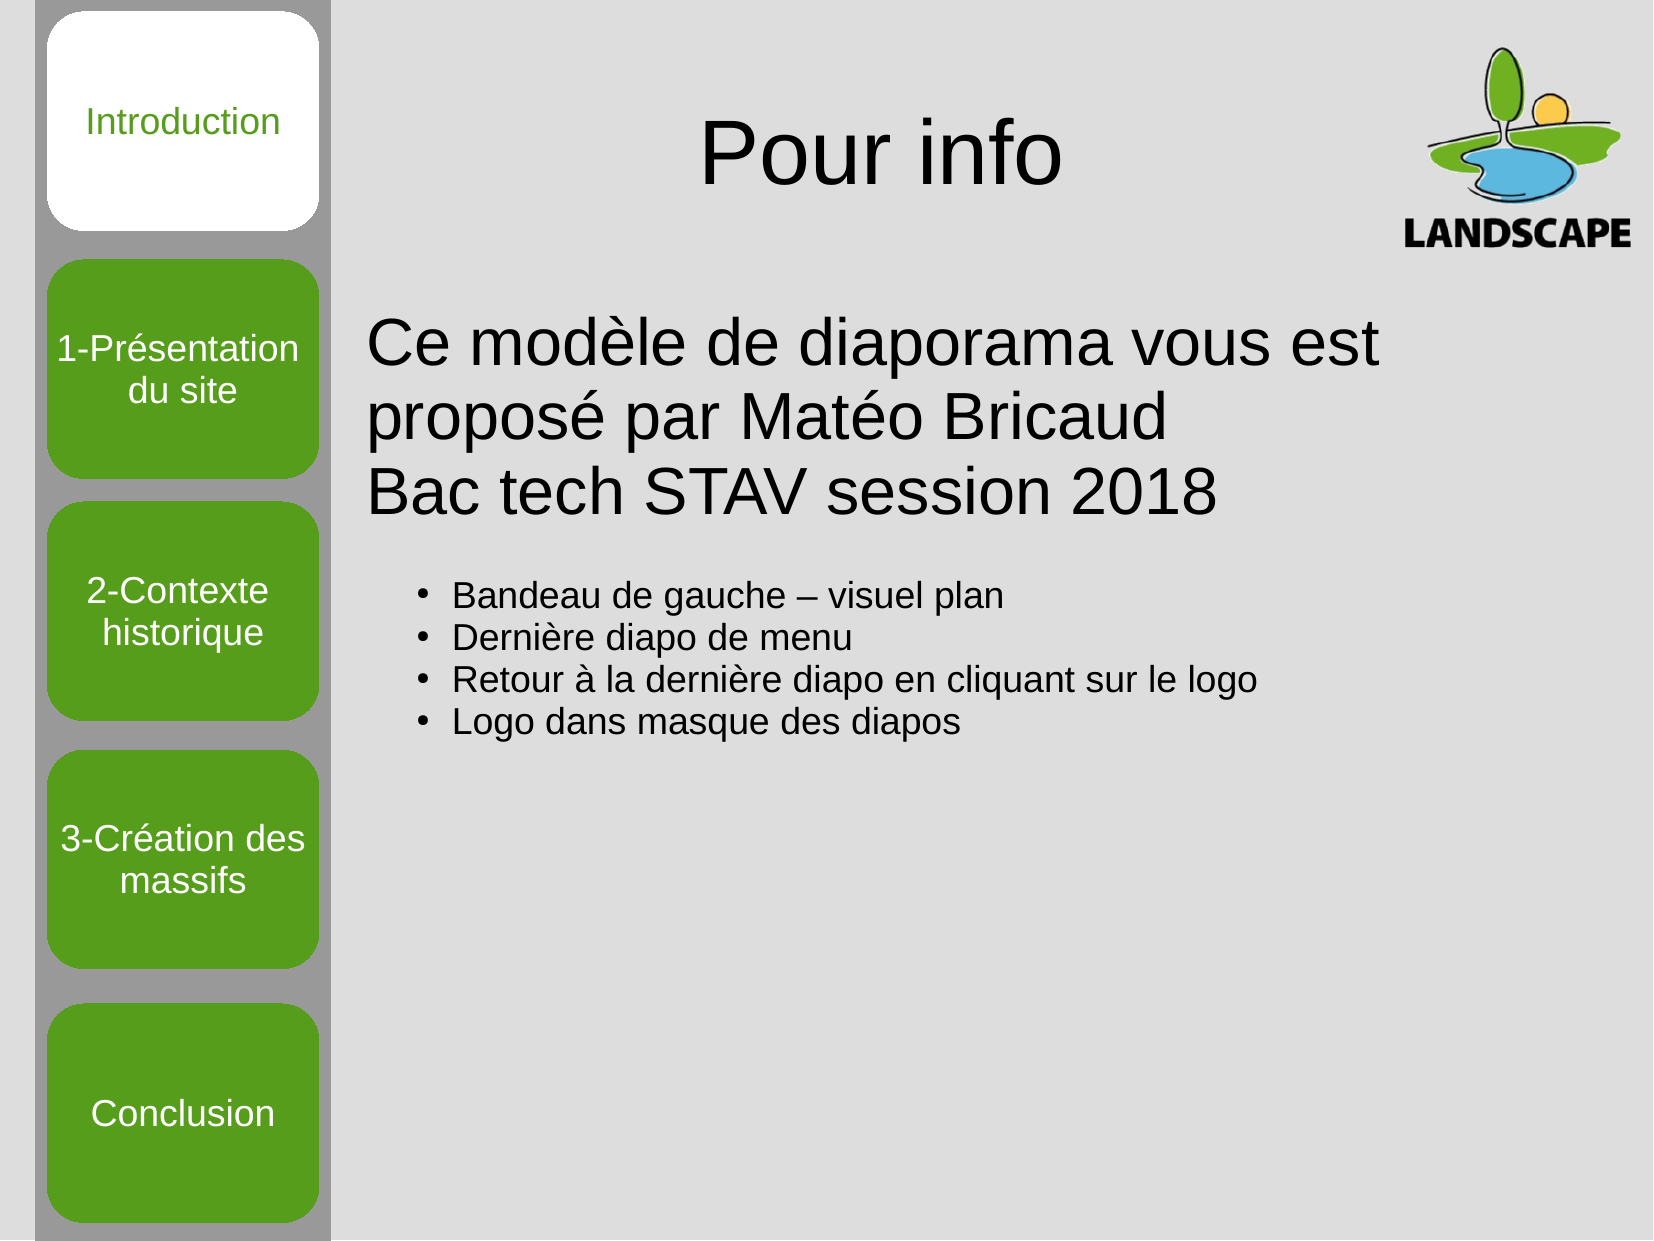

Introduction
# Pour info
1-Présentation
du site
Ce modèle de diaporama vous est proposé par Matéo Bricaud
Bac tech STAV session 2018
2-Contexte
historique
Bandeau de gauche – visuel plan
Dernière diapo de menu
Retour à la dernière diapo en cliquant sur le logo
Logo dans masque des diapos
3-Création des
massifs
Conclusion